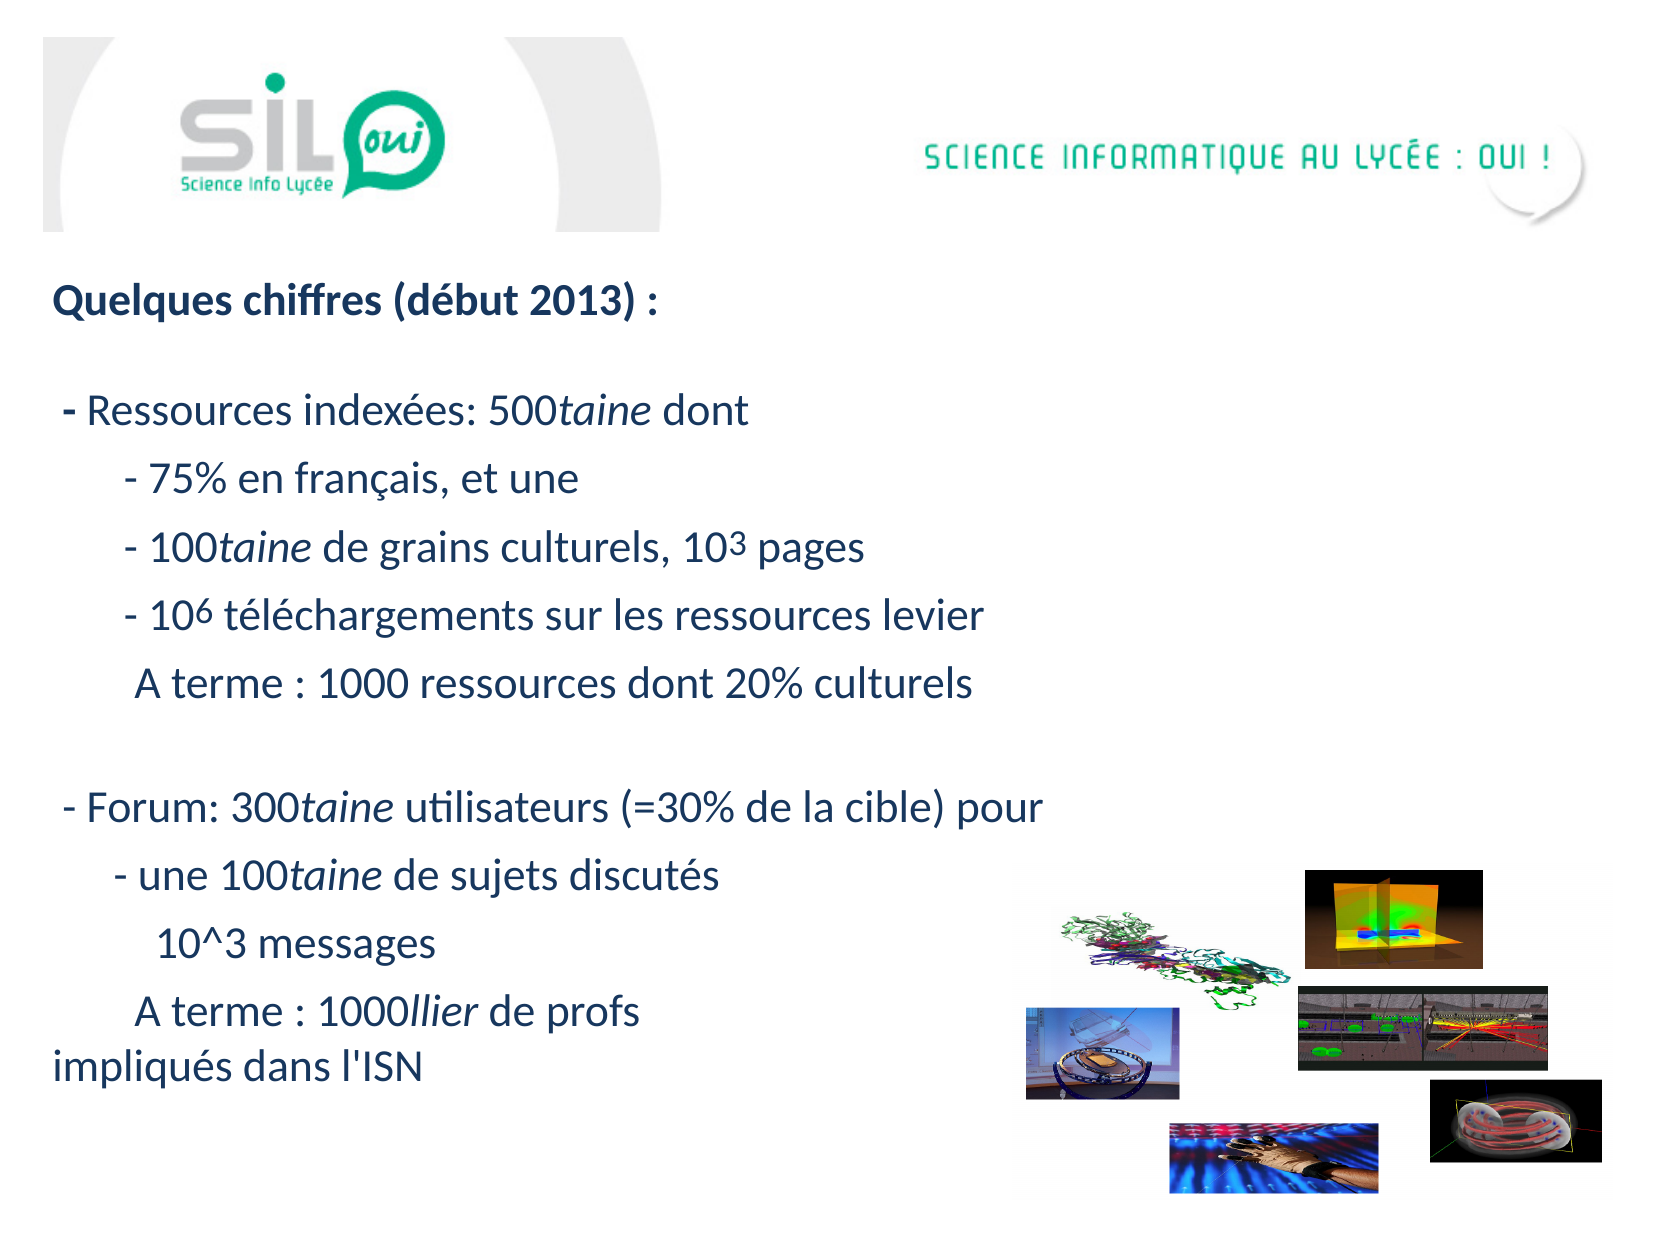

# Quelques chiffres (début 2013) : - Ressources indexées: 500taine dont
 - 75% en français, et une
 - 100taine de grains culturels, 103 pages
 - 106 téléchargements sur les ressources levier
 A terme : 1000 ressources dont 20% culturels
 - Forum: 300taine utilisateurs (=30% de la cible) pour
 - une 100taine de sujets discutés
 10^3 messages
 A terme : 1000llier de profs
impliqués dans l'ISN